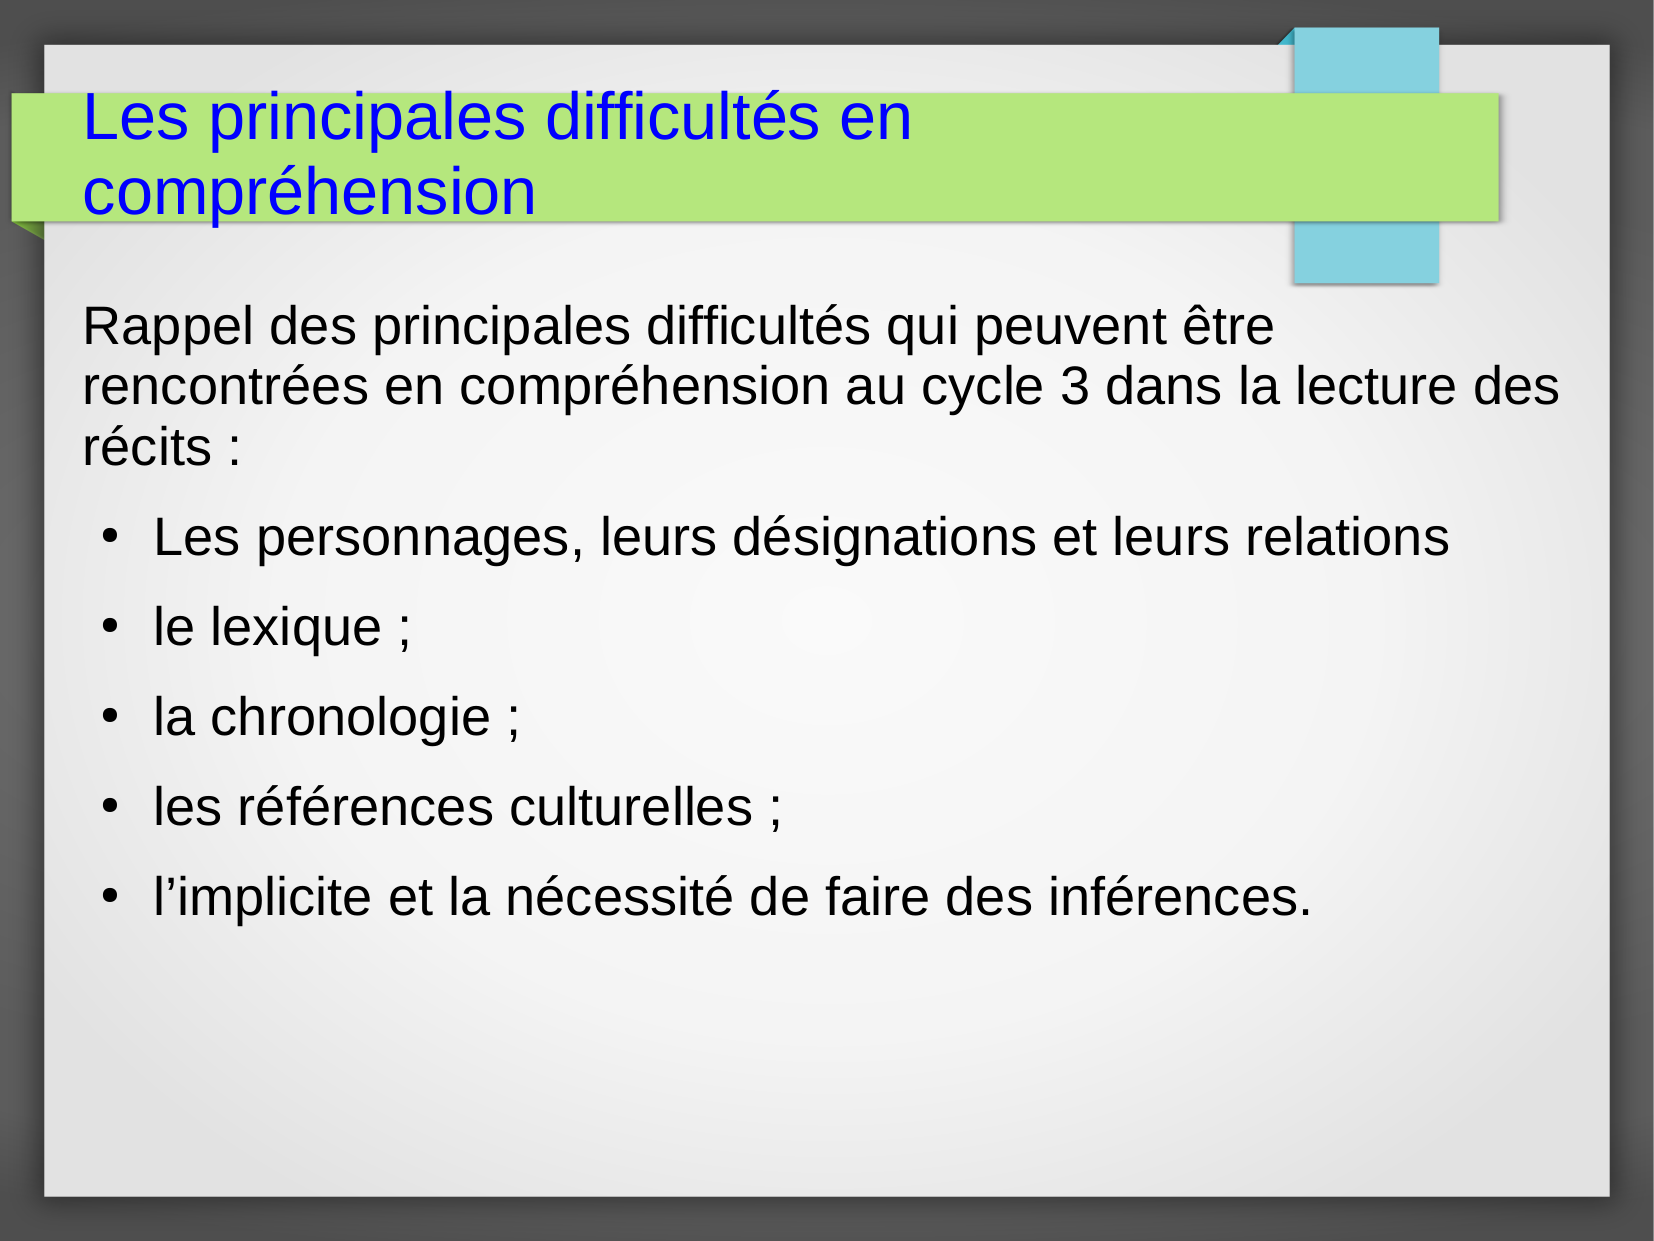

# Les principales difficultés en compréhension
Rappel des principales difficultés qui peuvent être rencontrées en compréhension au cycle 3 dans la lecture des récits :
Les personnages, leurs désignations et leurs relations
le lexique ;
la chronologie ;
les références culturelles ;
l’implicite et la nécessité de faire des inférences.